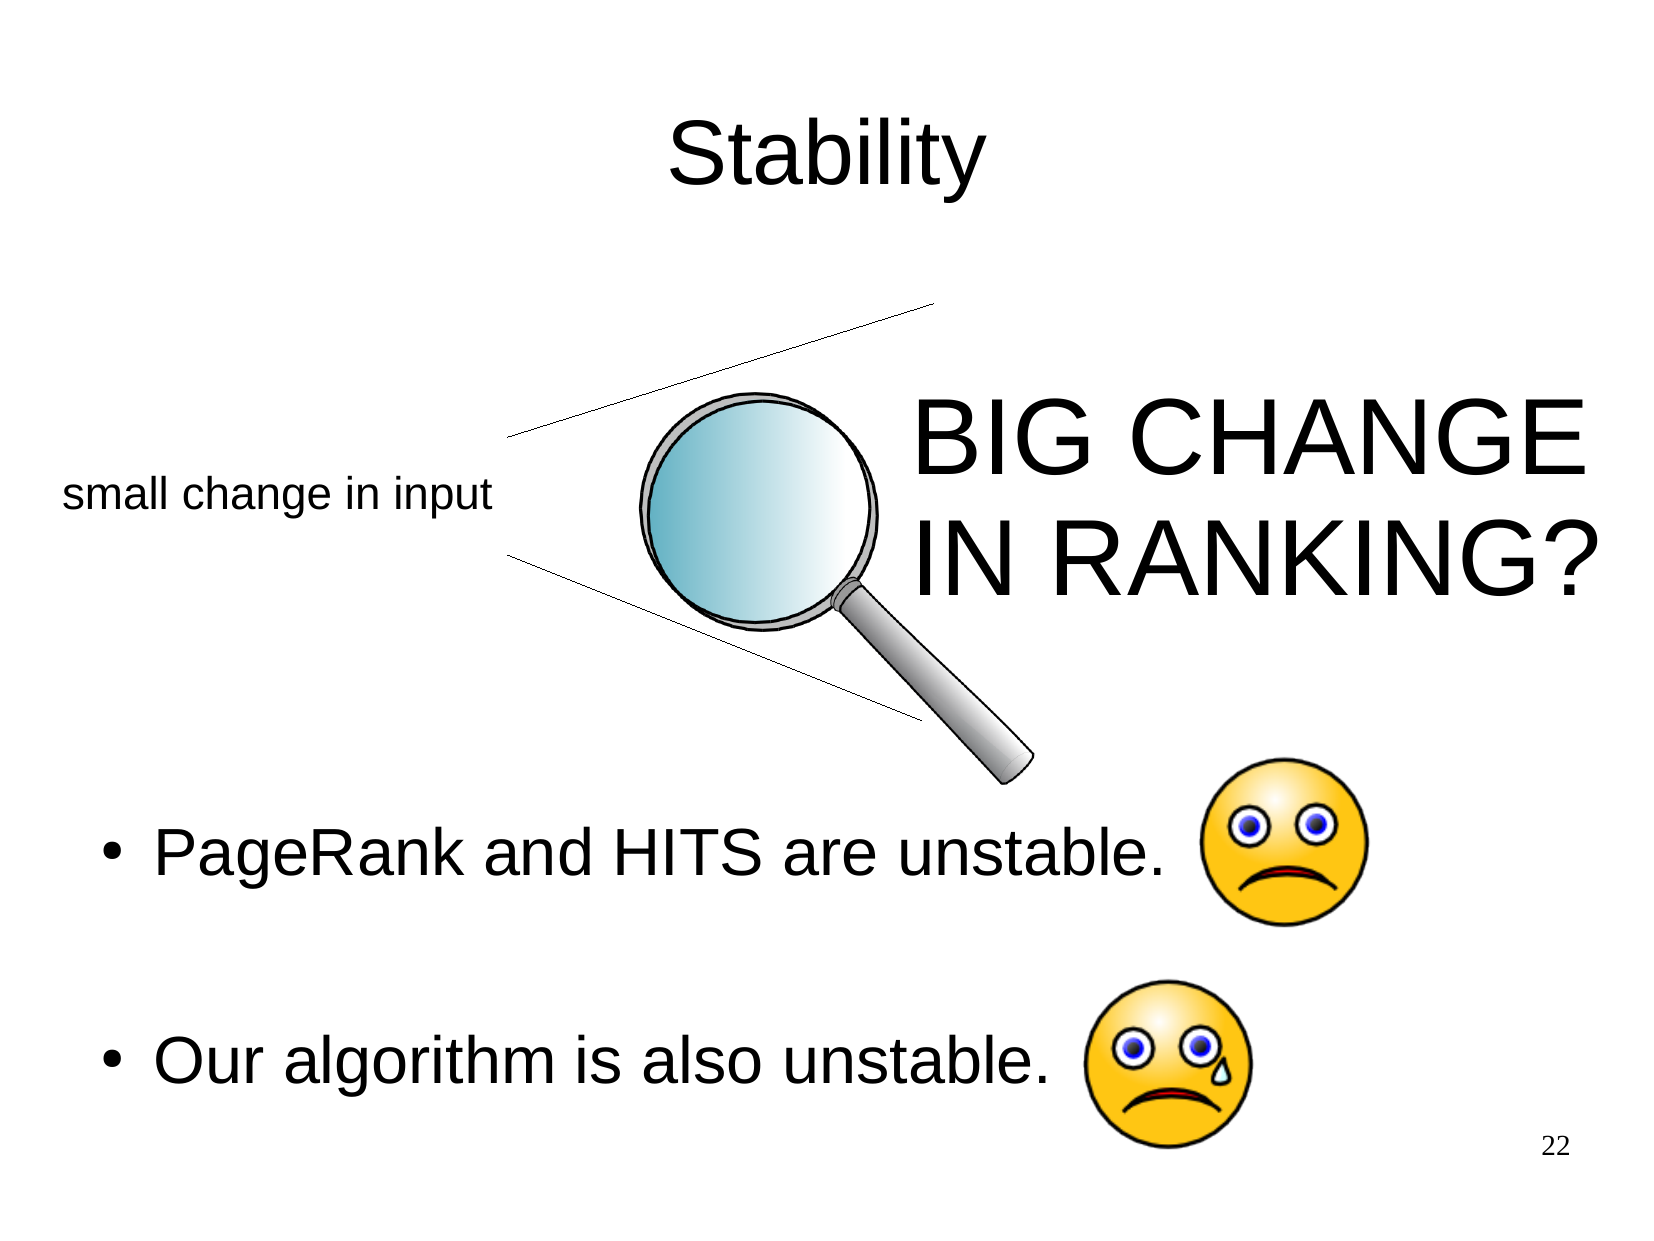

Stability
BIG CHANGE IN RANKING?
small change in input
# PageRank and HITS are unstable.
Our algorithm is also unstable.
22